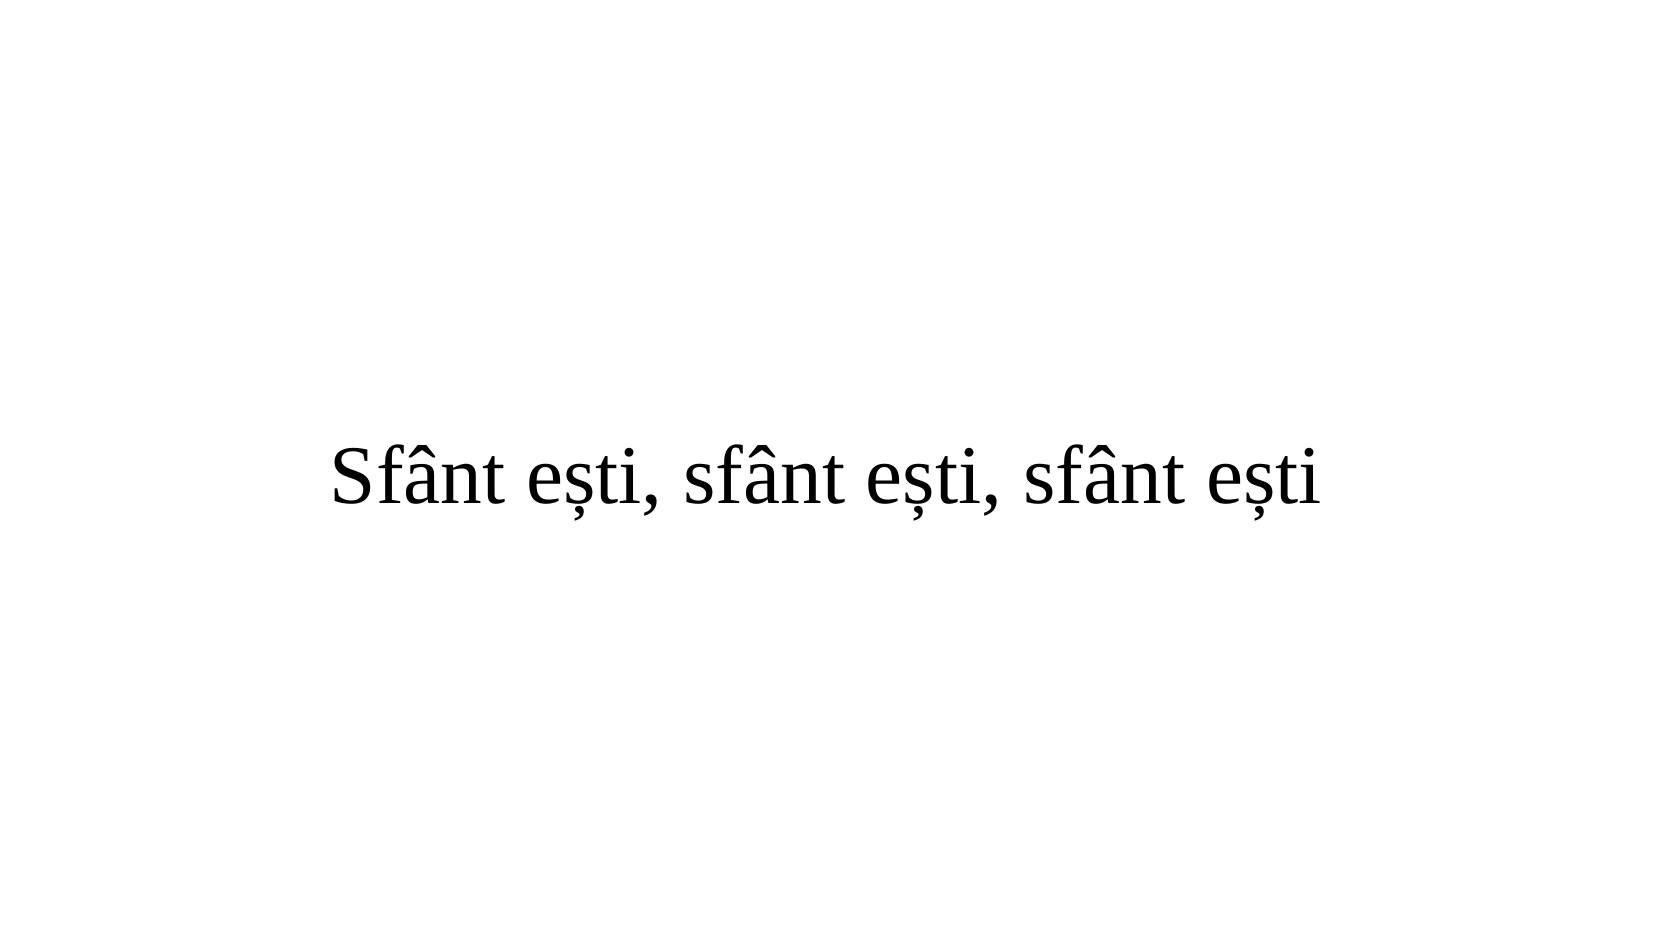

# Sfânt ești, sfânt ești, sfânt ești